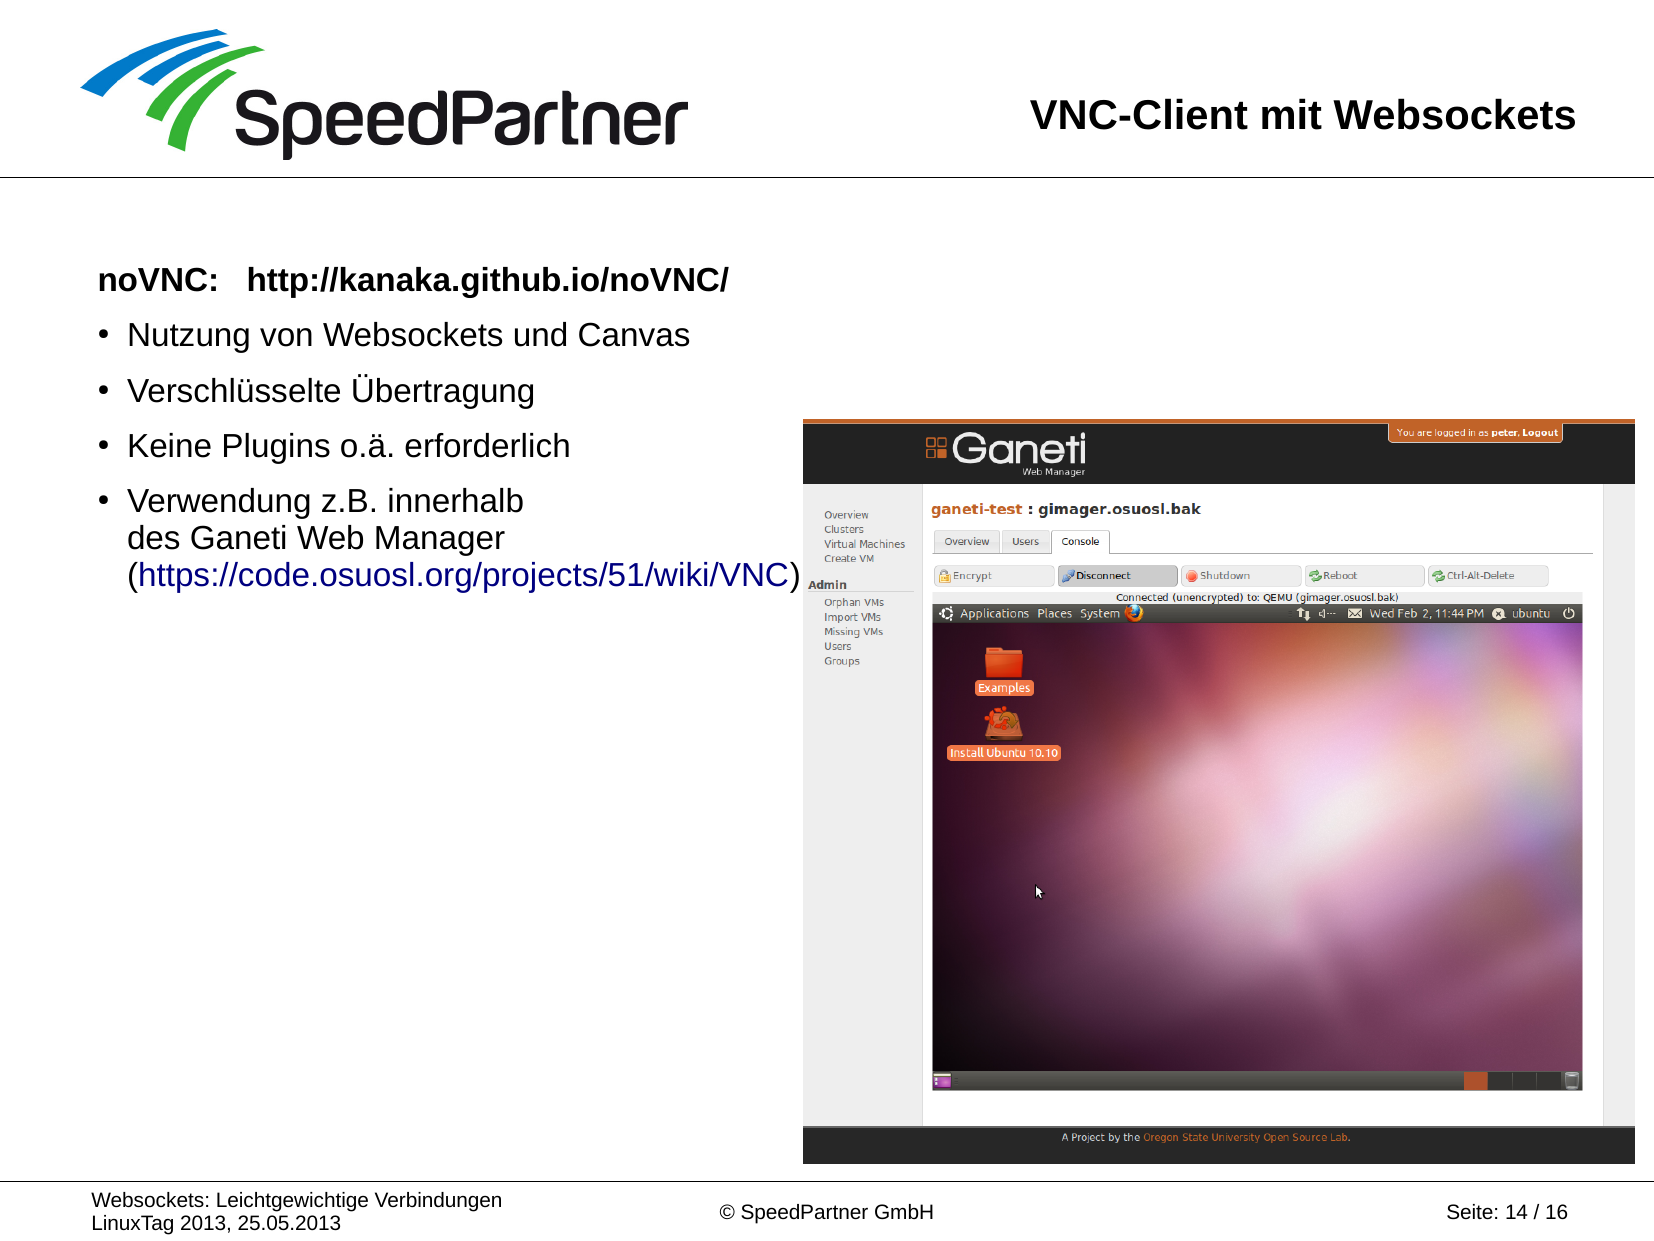

# VNC-Client mit Websockets
noVNC: http://kanaka.github.io/noVNC/
Nutzung von Websockets und Canvas
Verschlüsselte Übertragung
Keine Plugins o.ä. erforderlich
Verwendung z.B. innerhalb
des Ganeti Web Manager
(https://code.osuosl.org/projects/51/wiki/VNC)